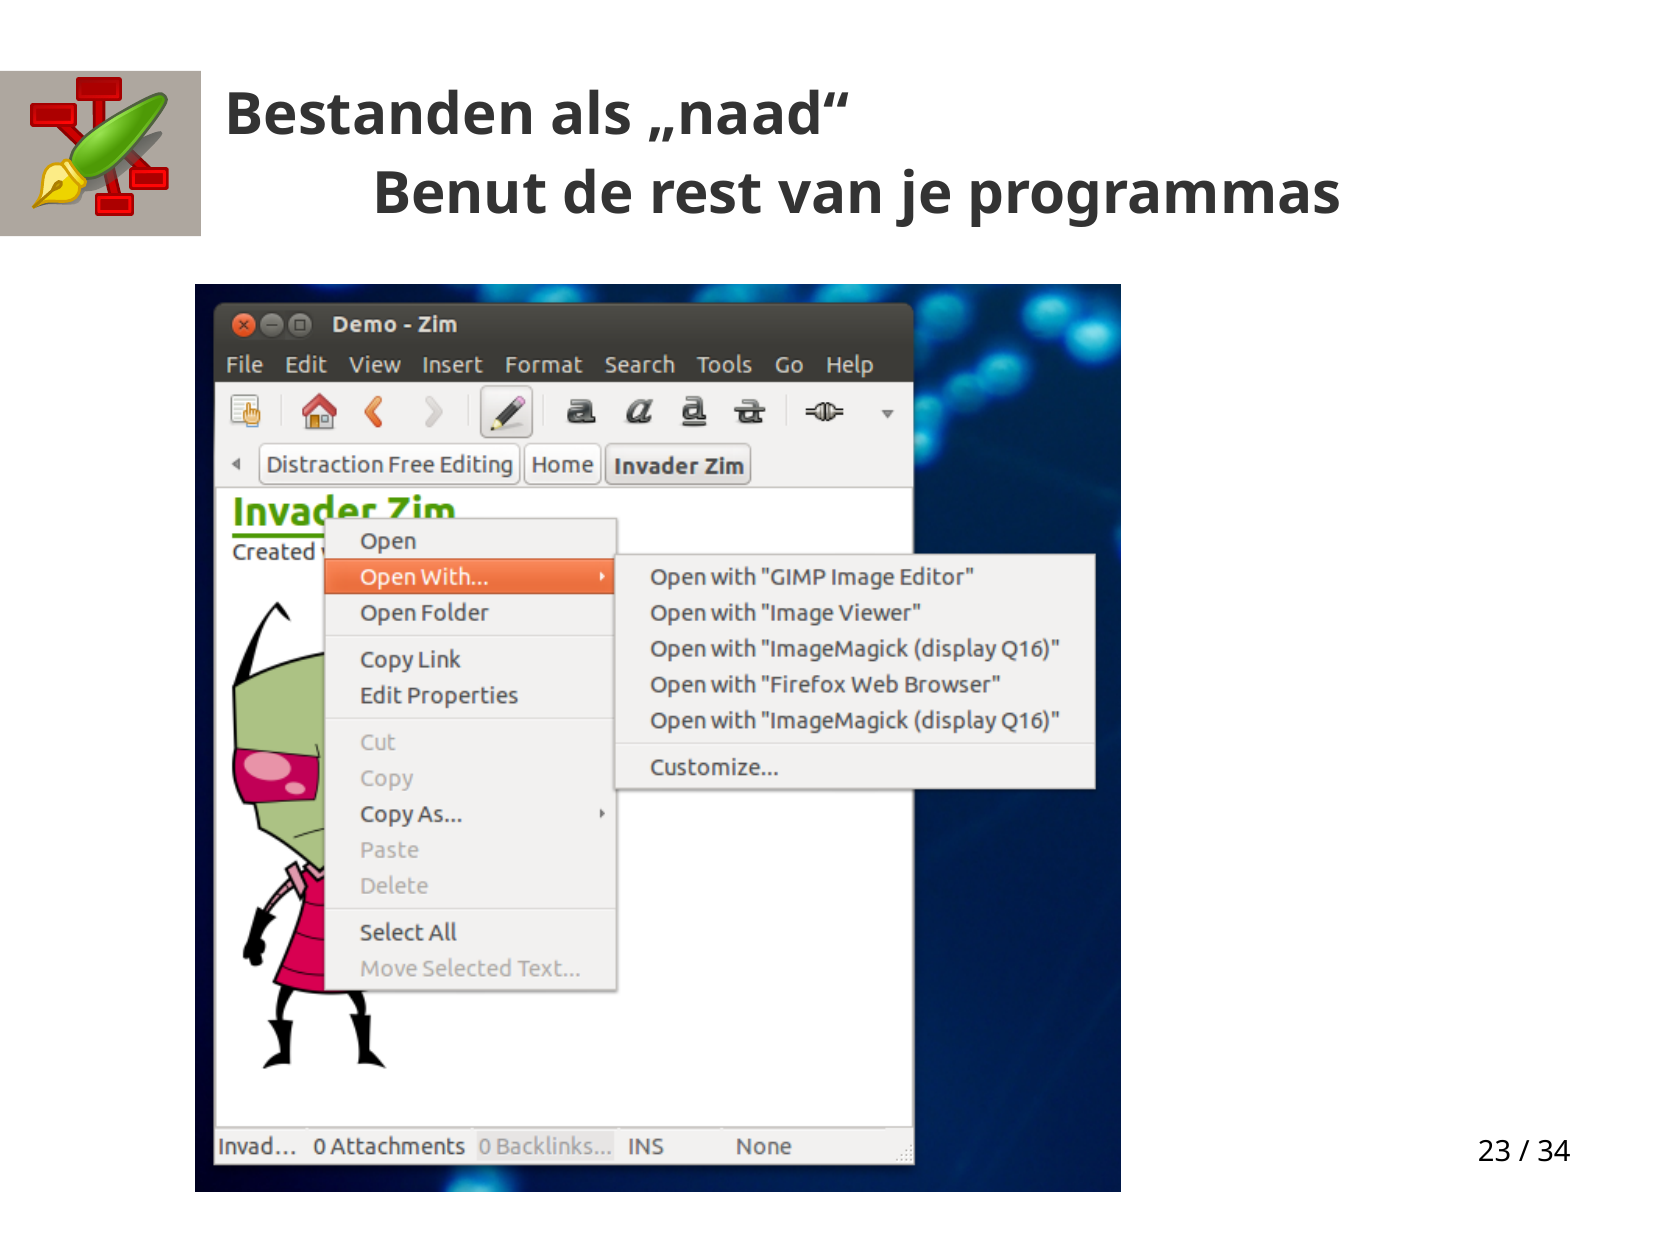

# Bestanden als „naad“ Benut de rest van je programmas
23